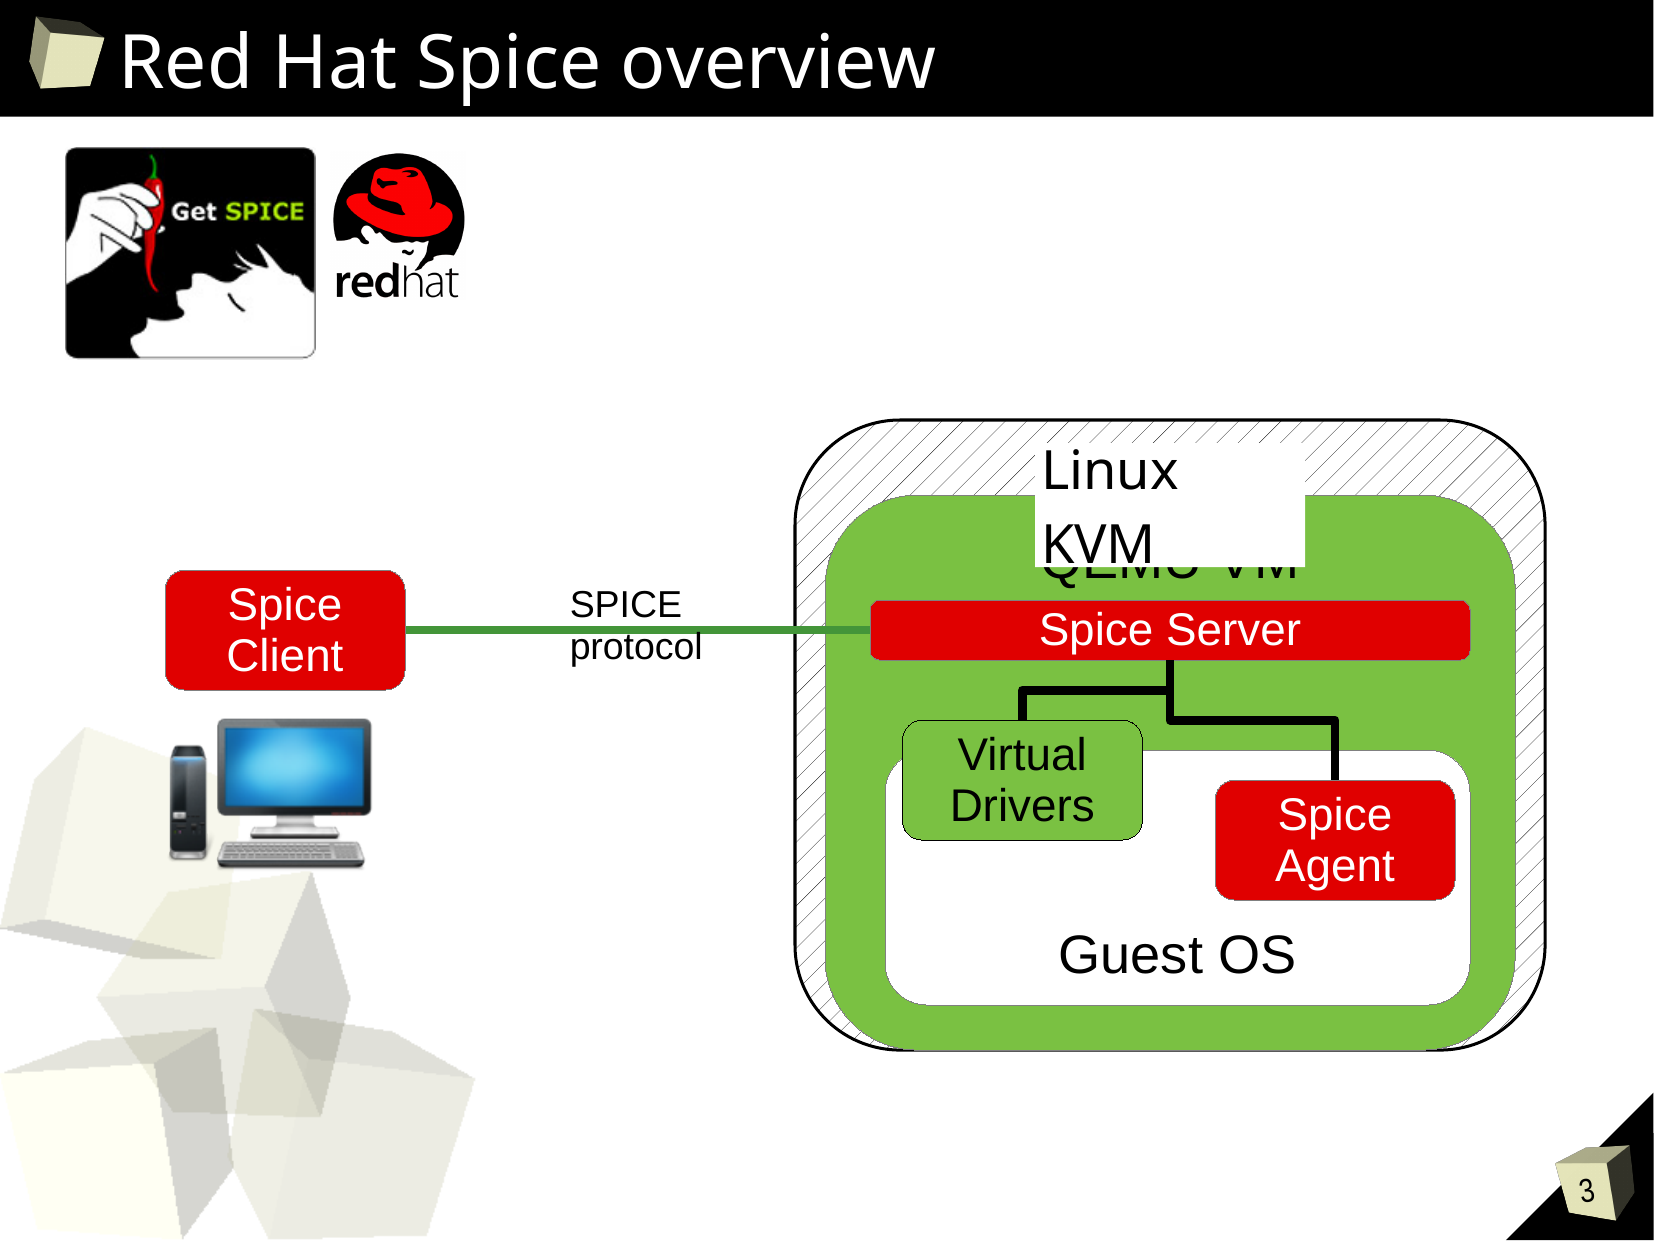

# Red Hat Spice overview
Linux KVM
QEMU VM
Spice
Client
SPICE
protocol
Spice Server
Virtual
Drivers
Guest OS
Spice
Agent